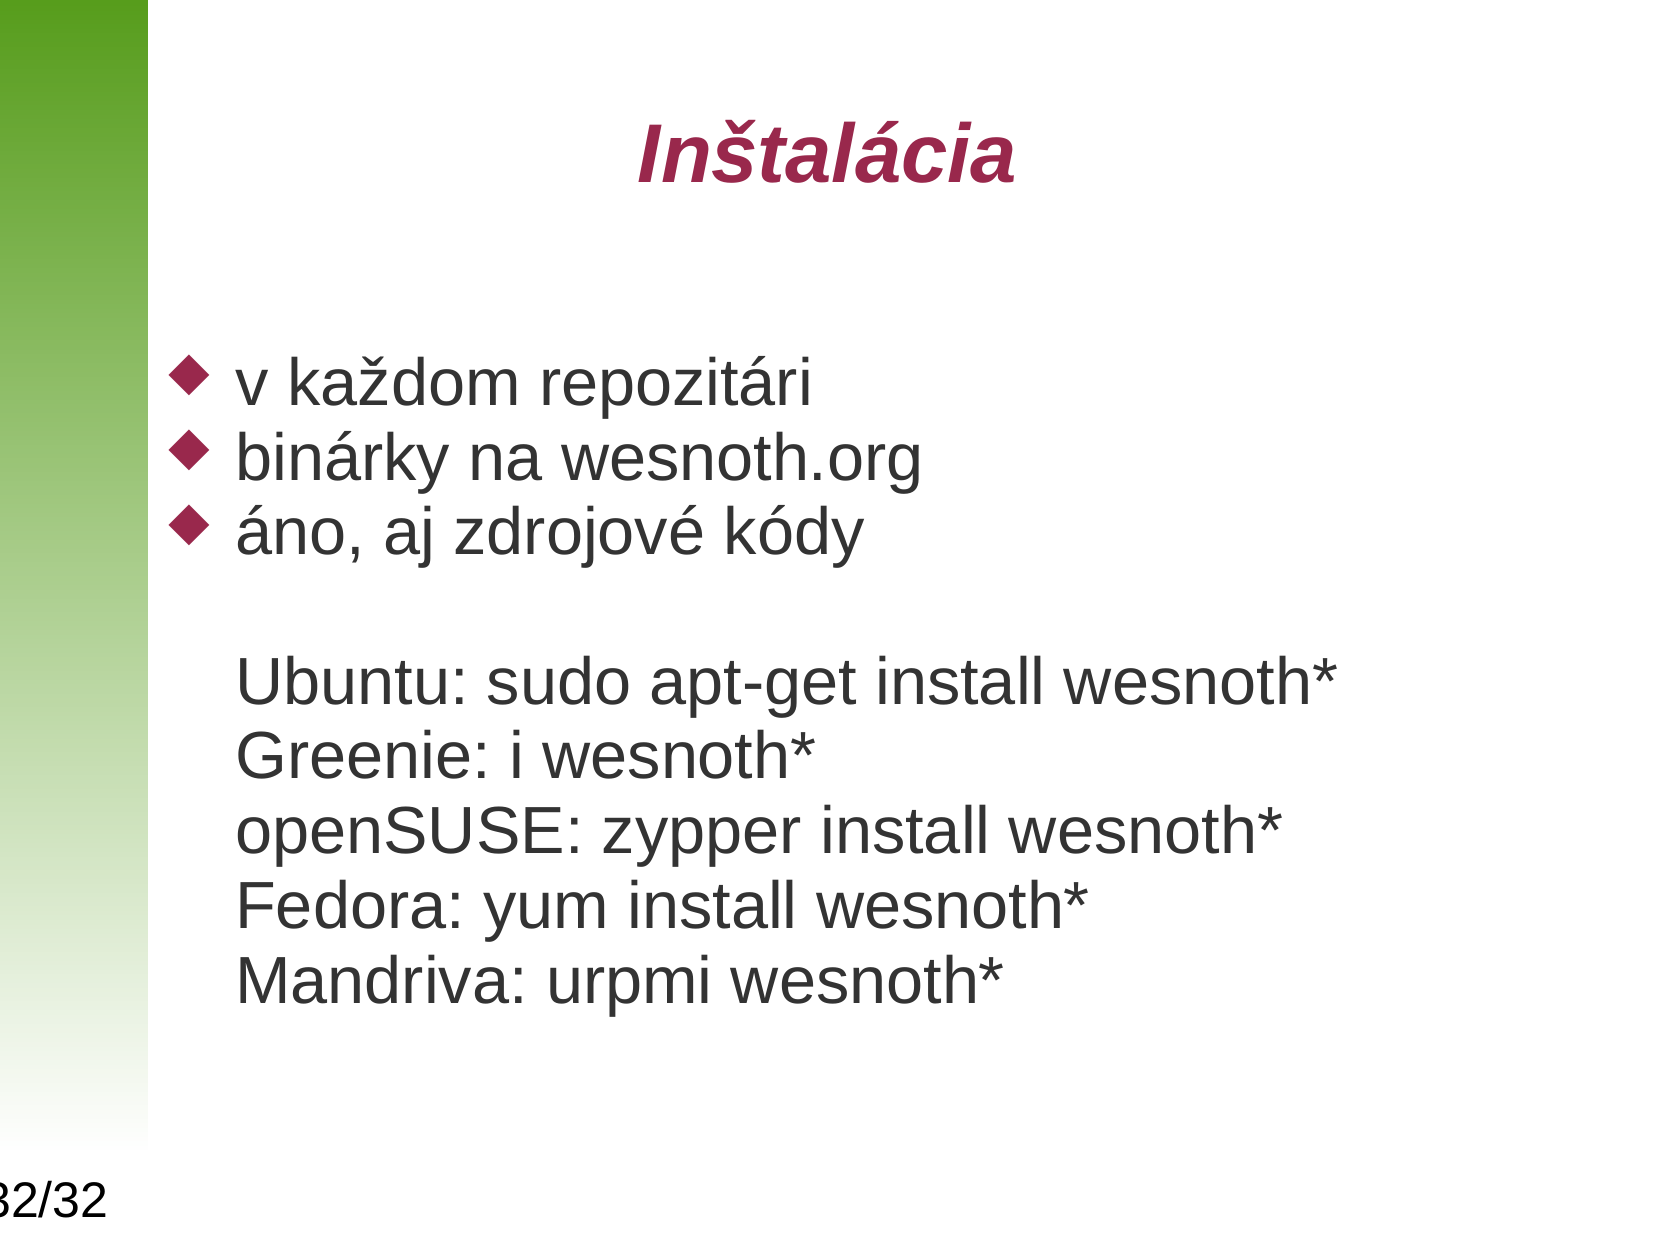

# Inštalácia
v každom repozitári
binárky na wesnoth.org
áno, aj zdrojové kódy
Ubuntu: sudo apt-get install wesnoth*
Greenie: i wesnoth*
openSUSE: zypper install wesnoth*
Fedora: yum install wesnoth*
Mandriva: urpmi wesnoth*